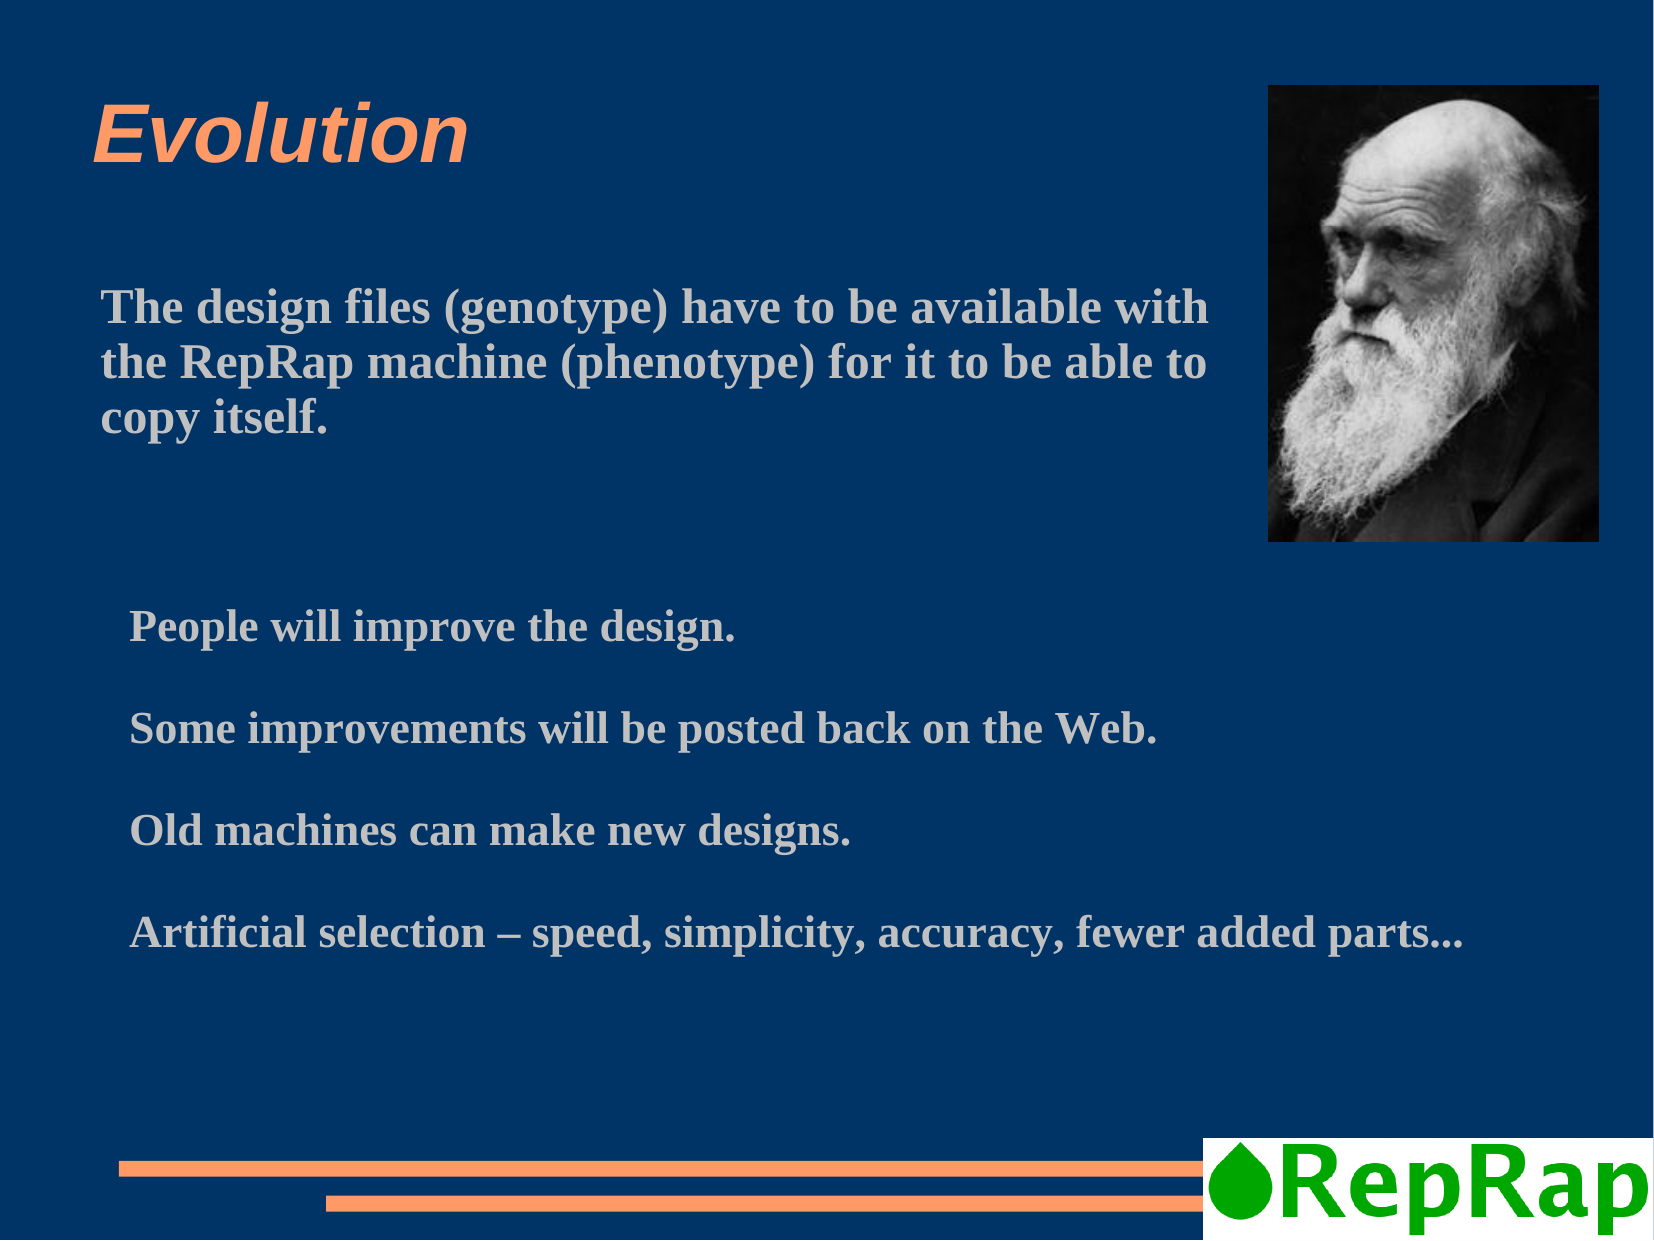

# Evolution
The design files (genotype) have to be available with the RepRap machine (phenotype) for it to be able to copy itself.
 People will improve the design.
 Some improvements will be posted back on the Web.
 Old machines can make new designs.
 Artificial selection – speed, simplicity, accuracy, fewer added parts...